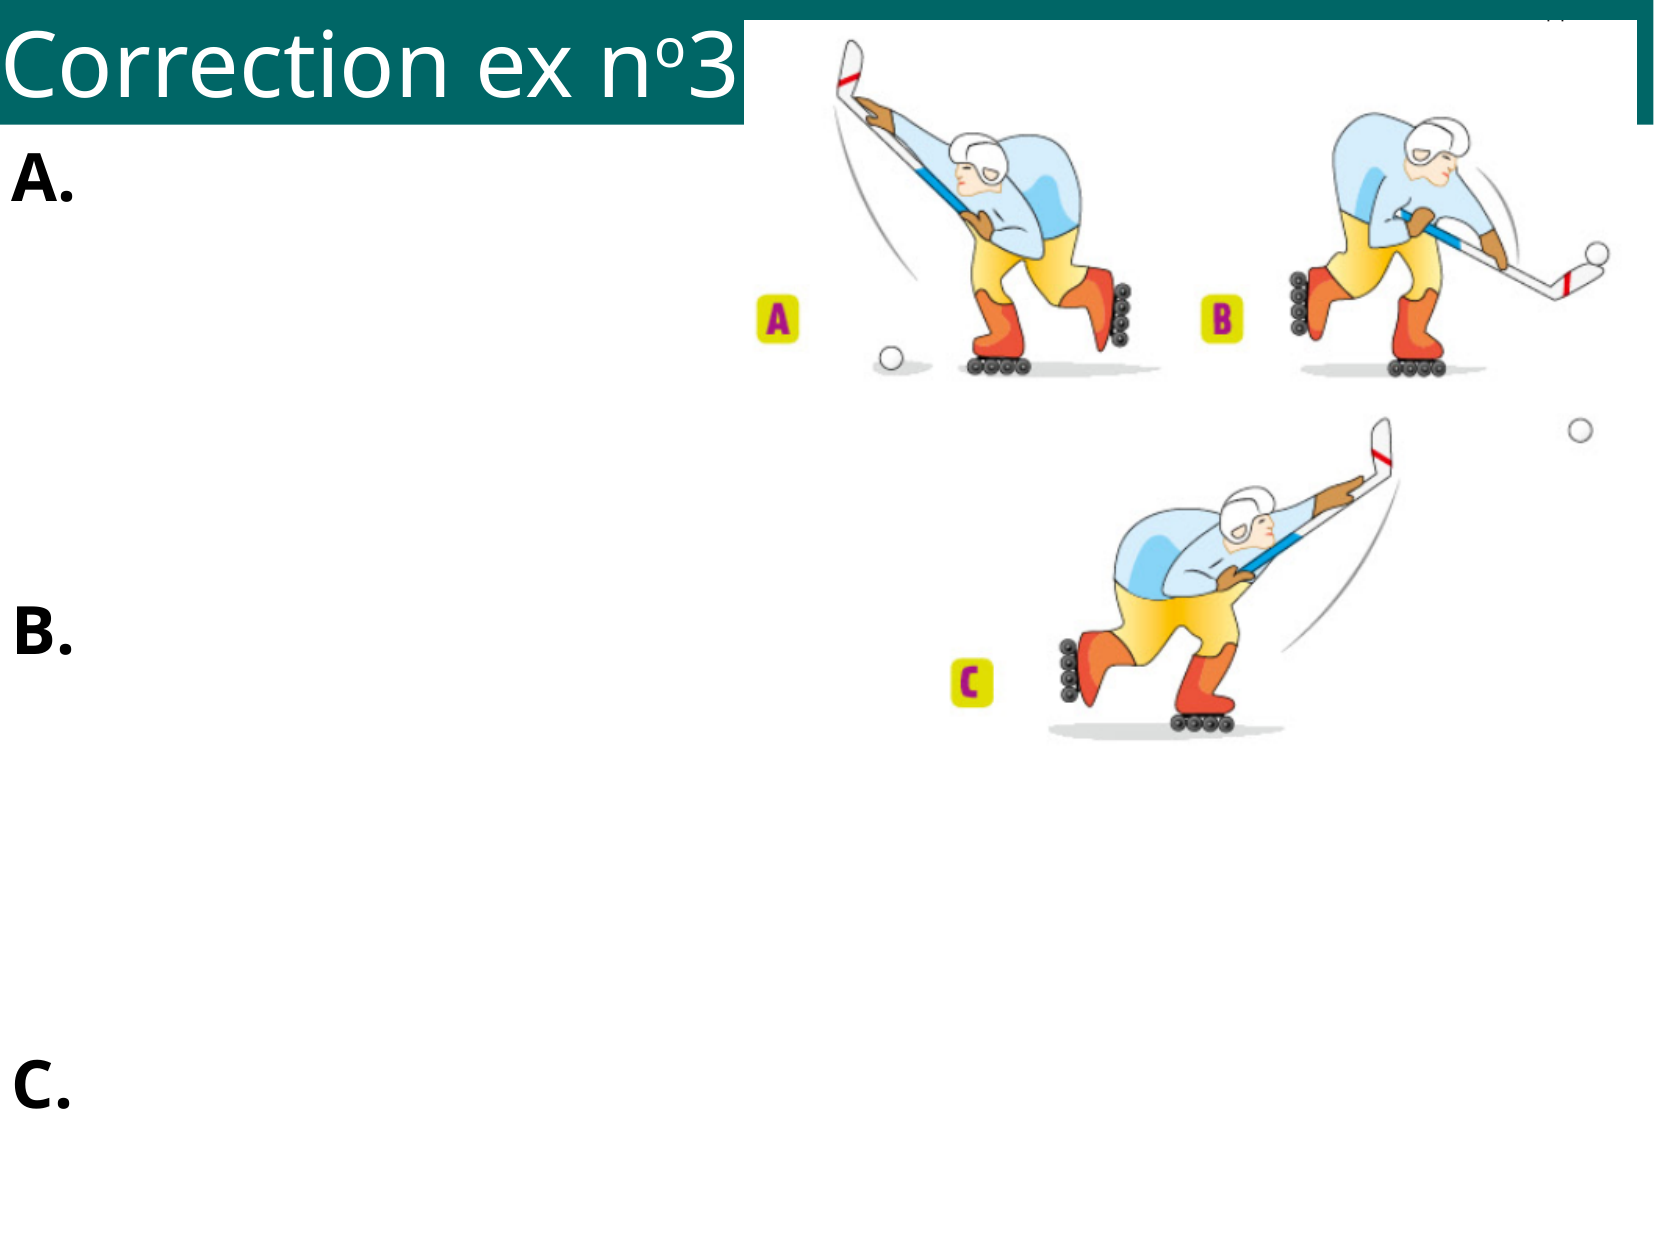

# Correction ex no3
A.
B.
C.